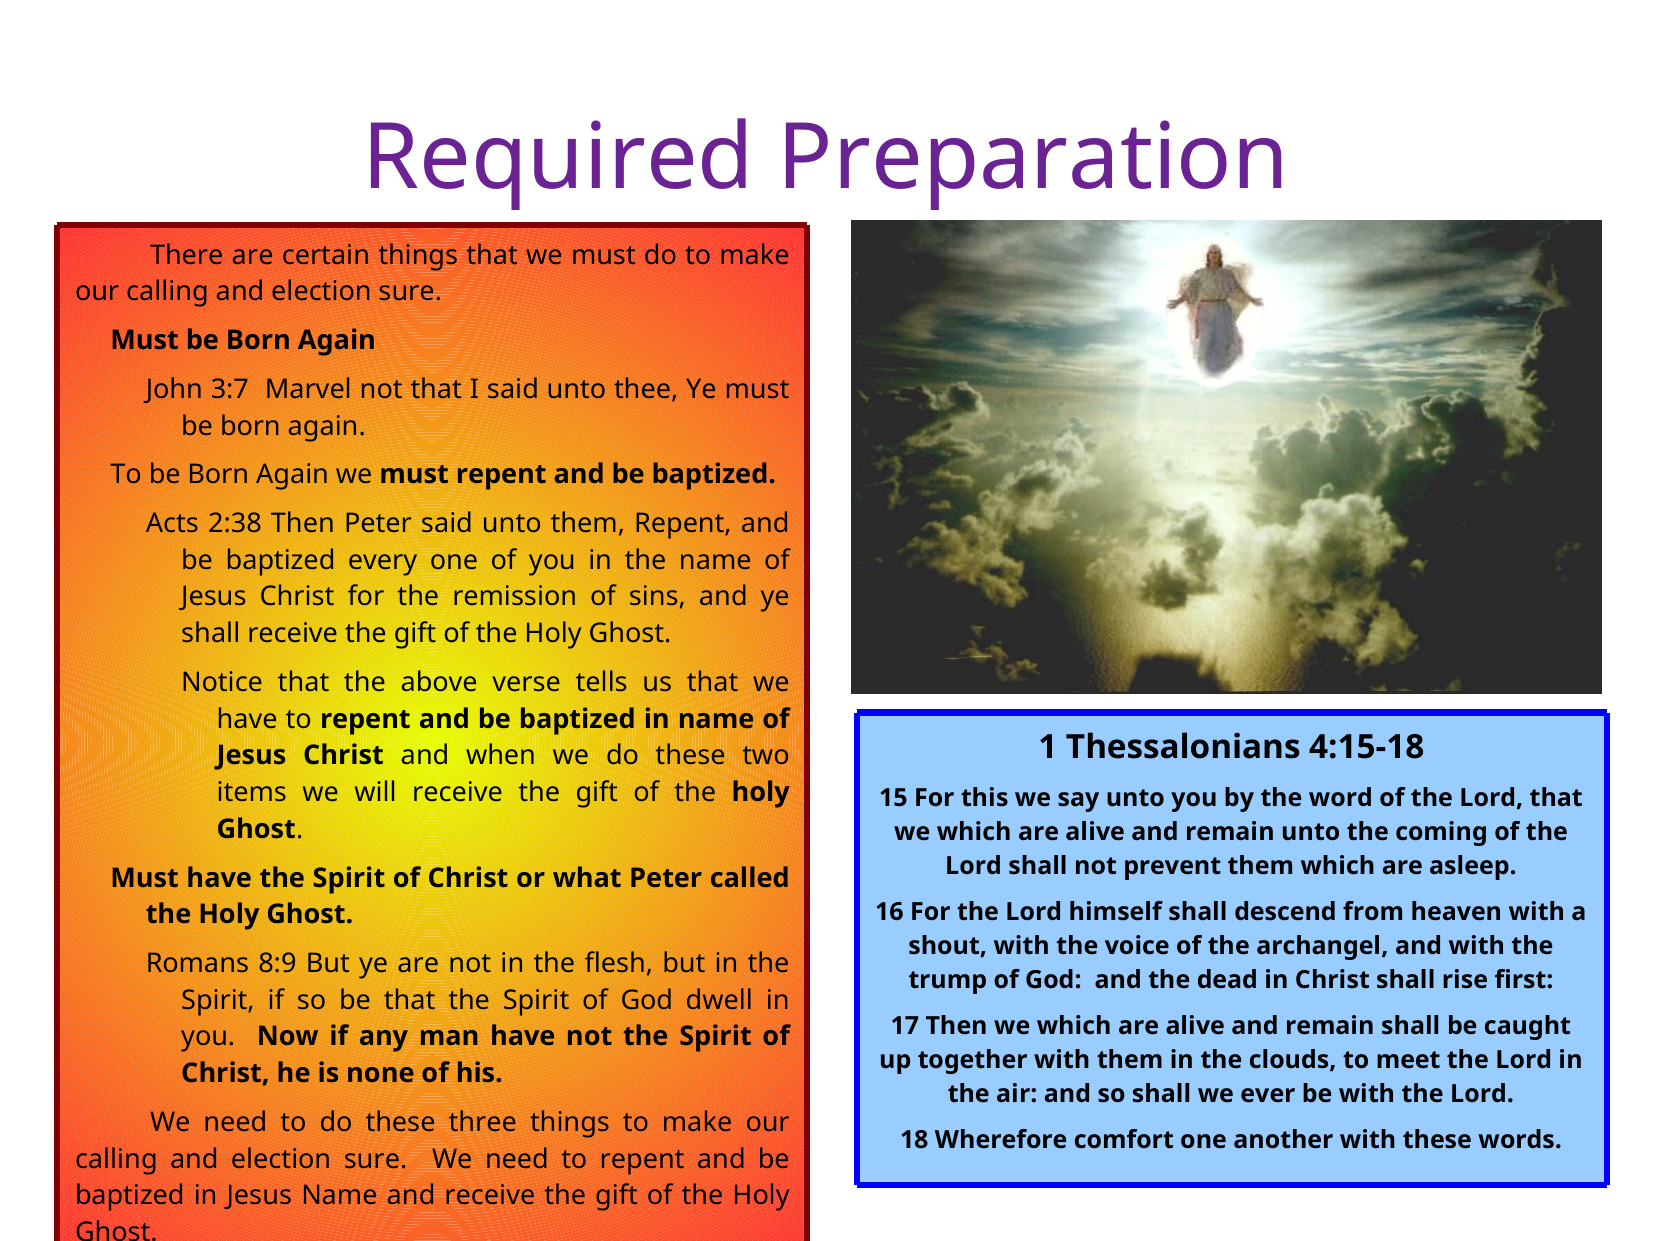

# Required Preparation
There are certain things that we must do to make our calling and election sure.
Must be Born Again
John 3:7 Marvel not that I said unto thee, Ye must be born again.
To be Born Again we must repent and be baptized.
Acts 2:38 Then Peter said unto them, Repent, and be baptized every one of you in the name of Jesus Christ for the remission of sins, and ye shall receive the gift of the Holy Ghost.
Notice that the above verse tells us that we have to repent and be baptized in name of Jesus Christ and when we do these two items we will receive the gift of the holy Ghost.
Must have the Spirit of Christ or what Peter called the Holy Ghost.
Romans 8:9 But ye are not in the flesh, but in the Spirit, if so be that the Spirit of God dwell in you. Now if any man have not the Spirit of Christ, he is none of his.
We need to do these three things to make our calling and election sure. We need to repent and be baptized in Jesus Name and receive the gift of the Holy Ghost.
1 Thessalonians 4:15-18
15 For this we say unto you by the word of the Lord, that we which are alive and remain unto the coming of the Lord shall not prevent them which are asleep.
16 For the Lord himself shall descend from heaven with a shout, with the voice of the archangel, and with the trump of God: and the dead in Christ shall rise first:
17 Then we which are alive and remain shall be caught up together with them in the clouds, to meet the Lord in the air: and so shall we ever be with the Lord.
18 Wherefore comfort one another with these words.